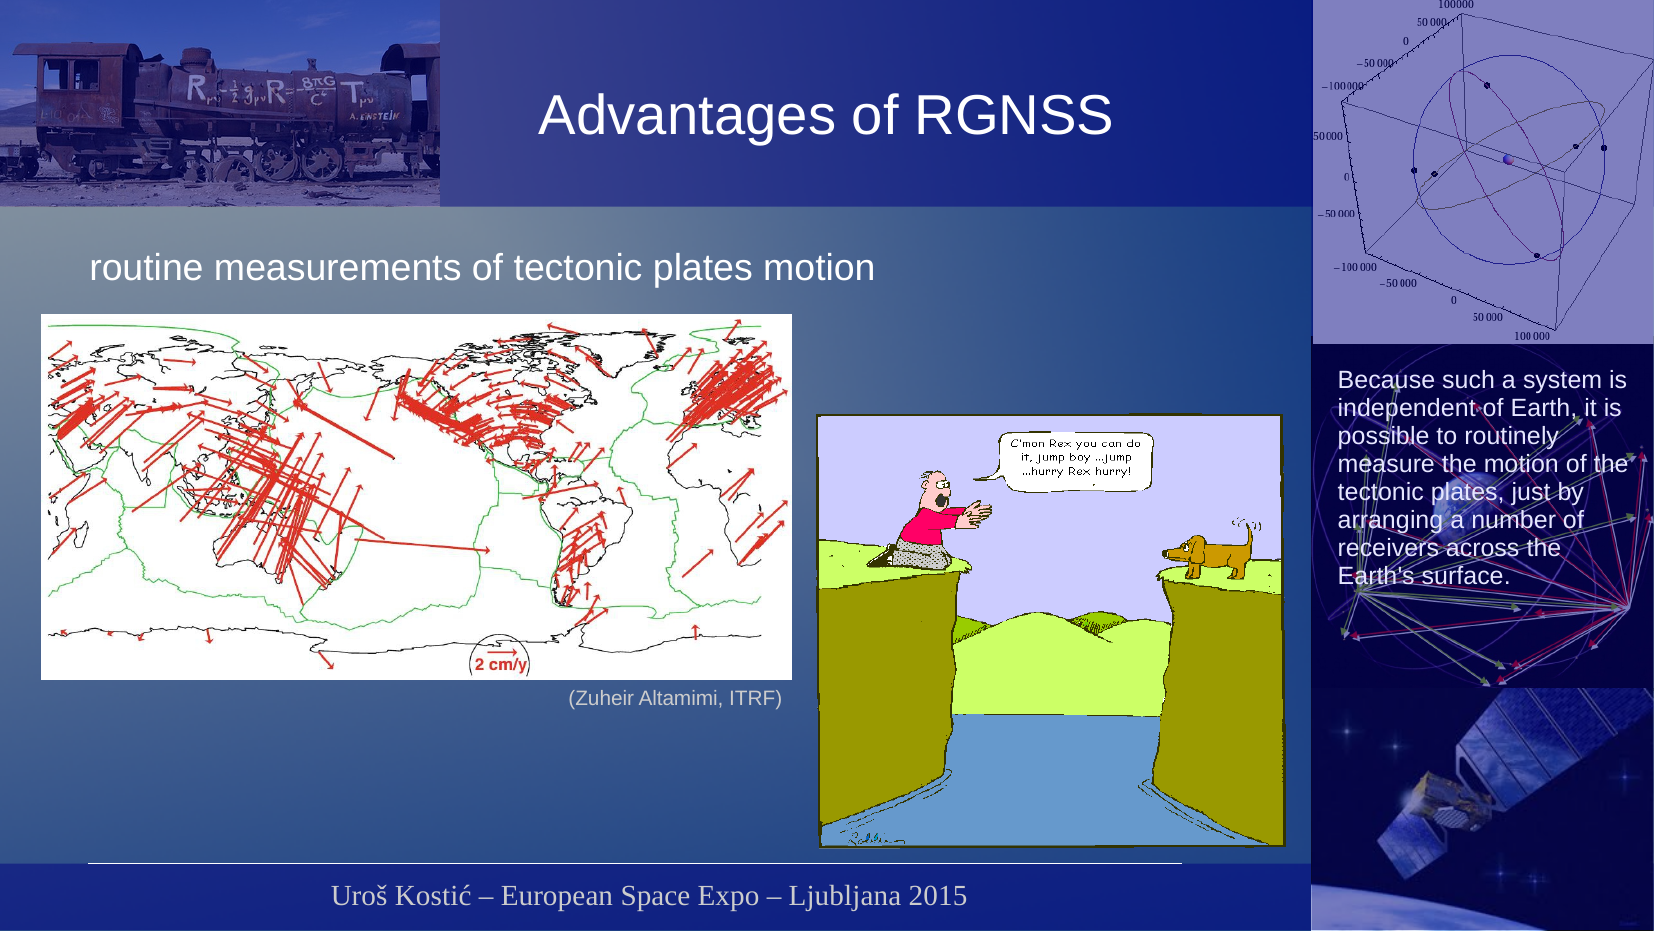

# Advantages of RGNSS
routine measurements of tectonic plates motion
Because such a system is independent of Earth, it is possible to routinely measure the motion of the tectonic plates, just by arranging a number of receivers across the Earth's surface.
(Zuheir Altamimi, ITRF)